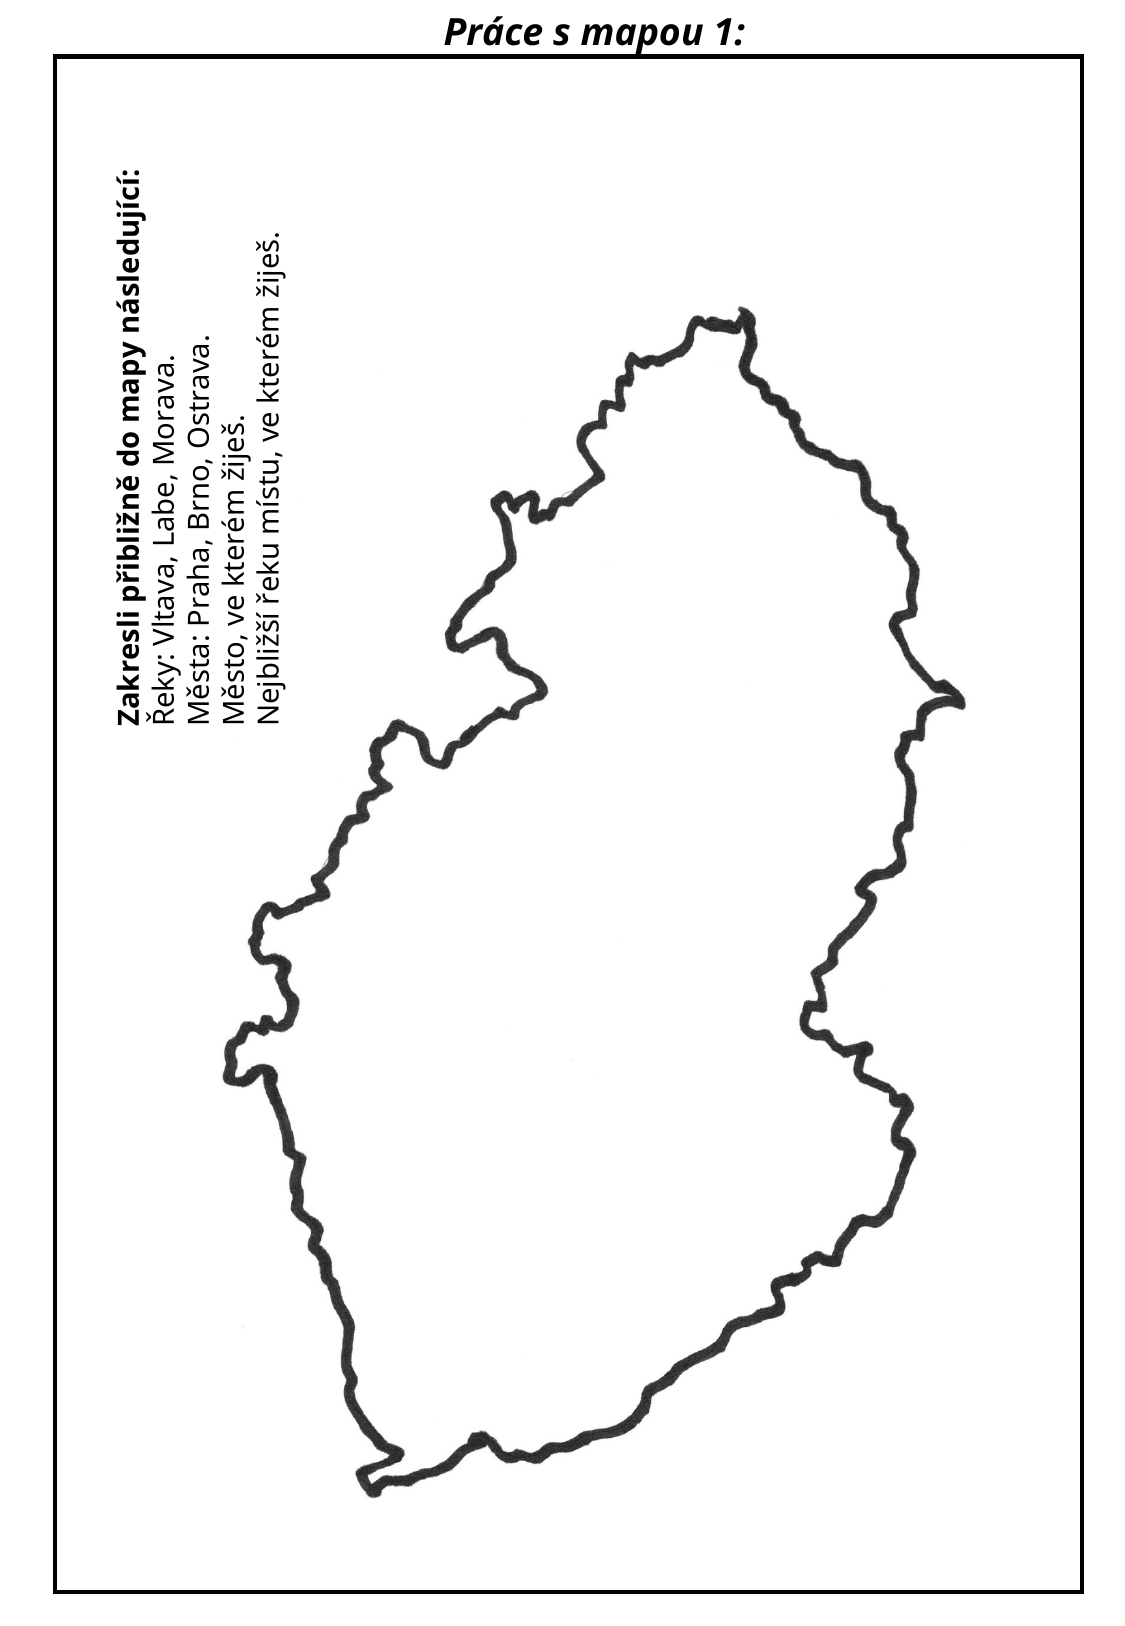

Práce s mapou 1:
Zakresli přibližně do mapy následující:
Řeky: Vltava, Labe, Morava.
Města: Praha, Brno, Ostrava.
Město, ve kterém žiješ.
Nejbližší řeku místu, ve kterém žiješ.